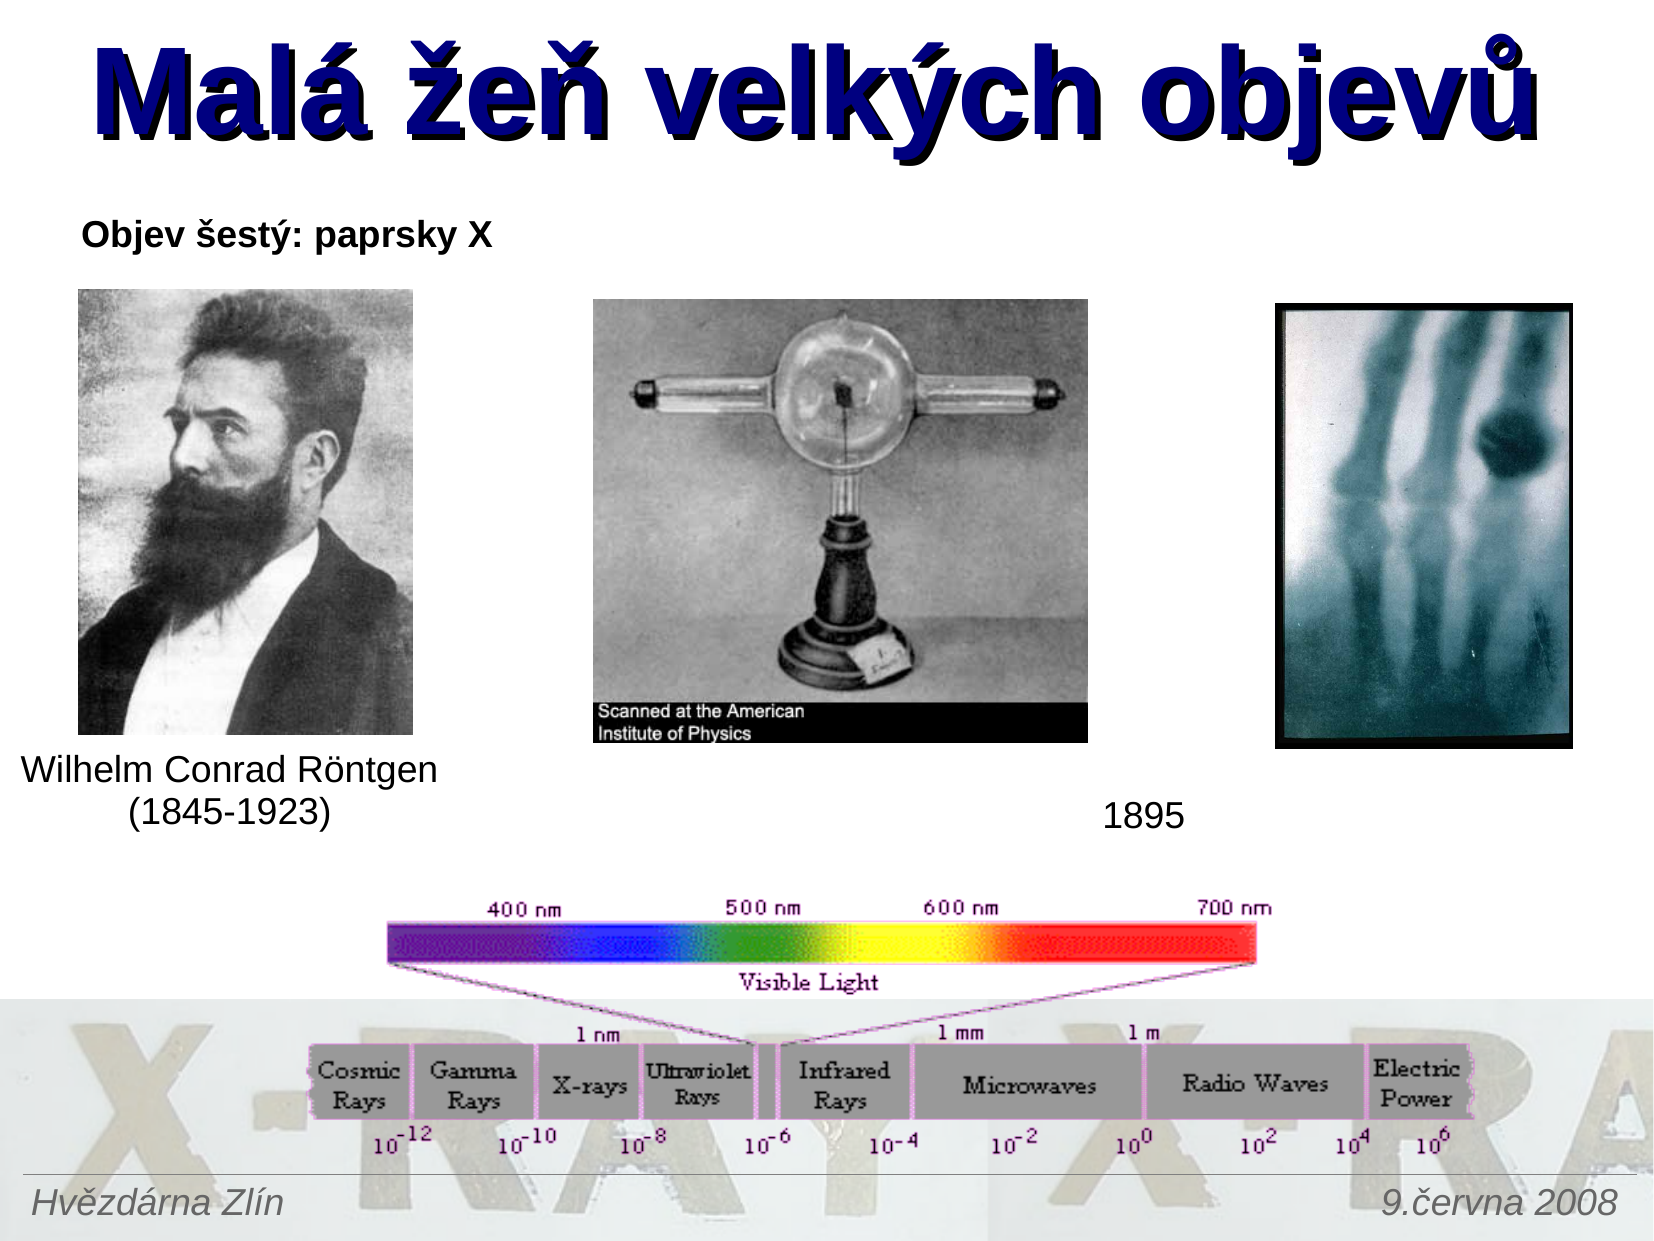

Malá žeň velkých objevů
Objev šestý: paprsky X
Wilhelm Conrad Röntgen
(1845-1923)
1895
Hvězdárna Zlín															9.června 2008